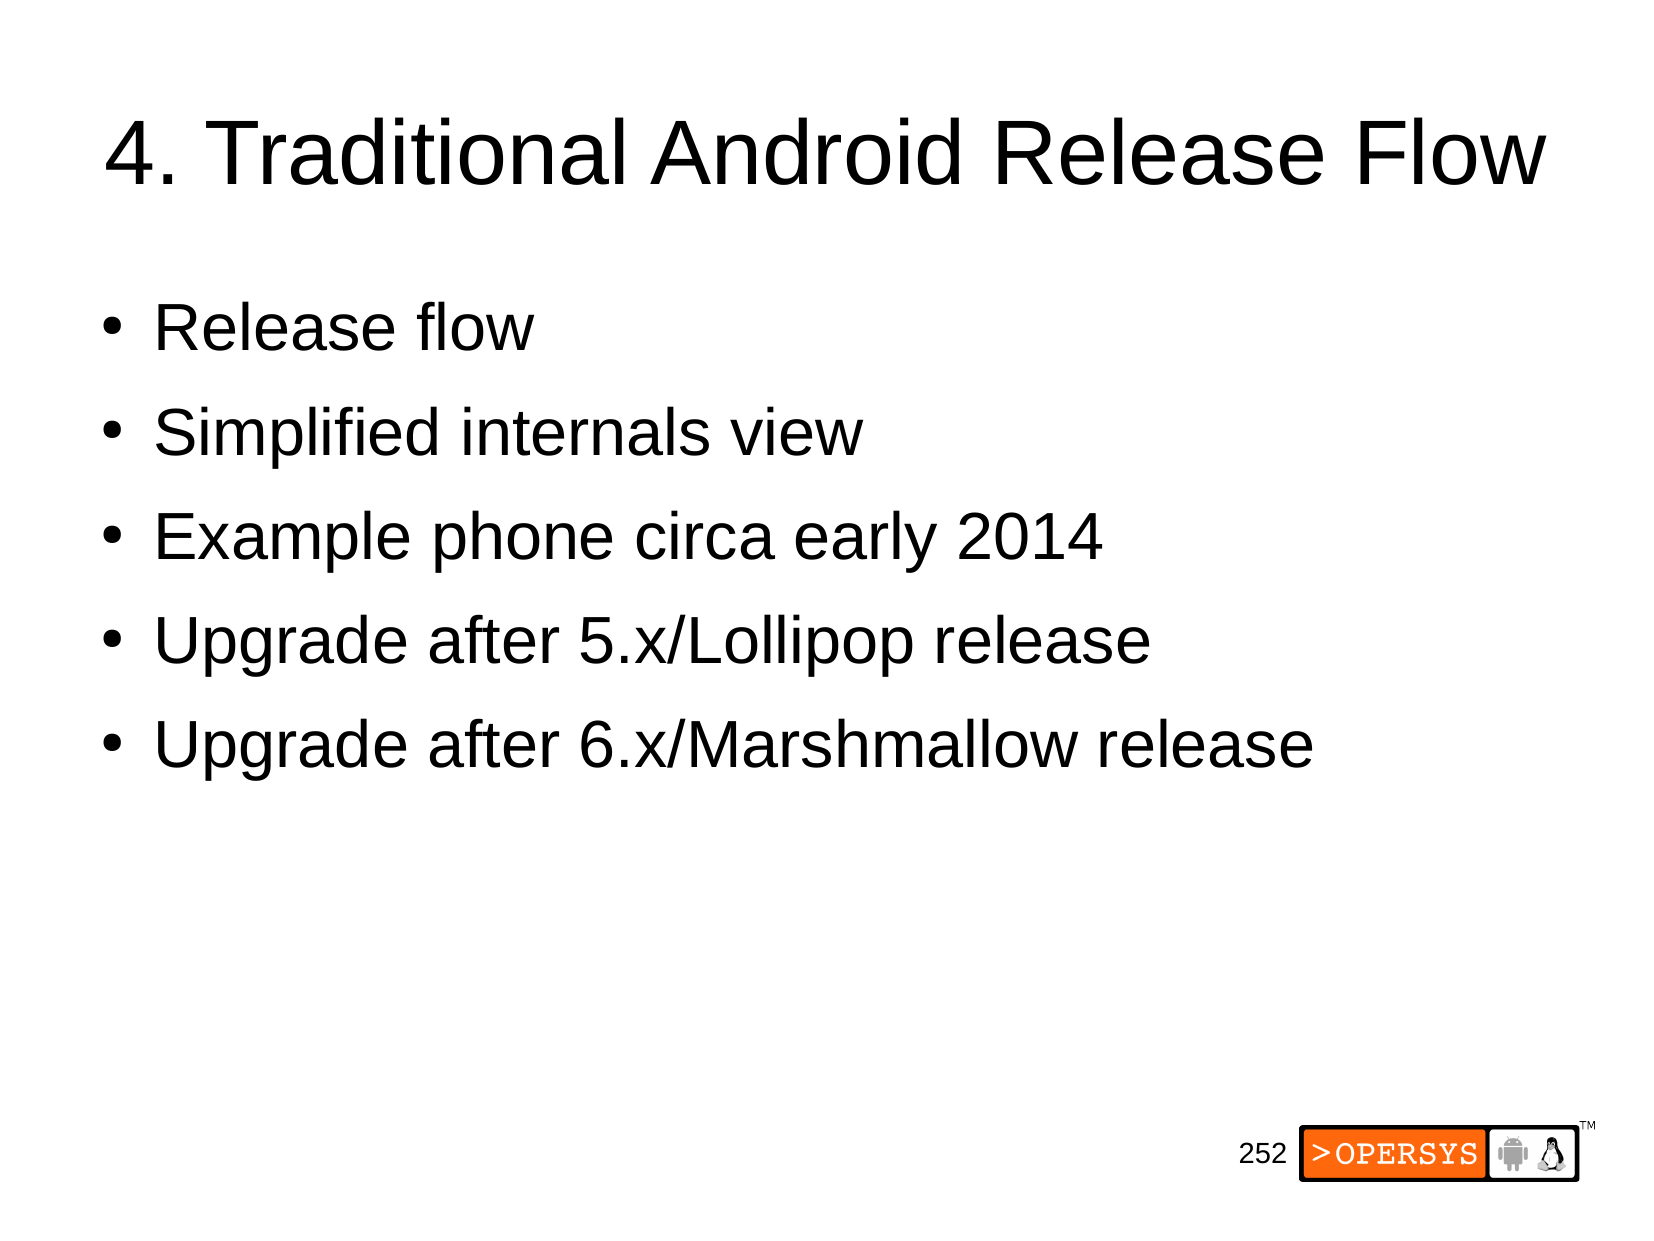

# 4. Traditional Android Release Flow
Release flow
Simplified internals view
Example phone circa early 2014
Upgrade after 5.x/Lollipop release
Upgrade after 6.x/Marshmallow release